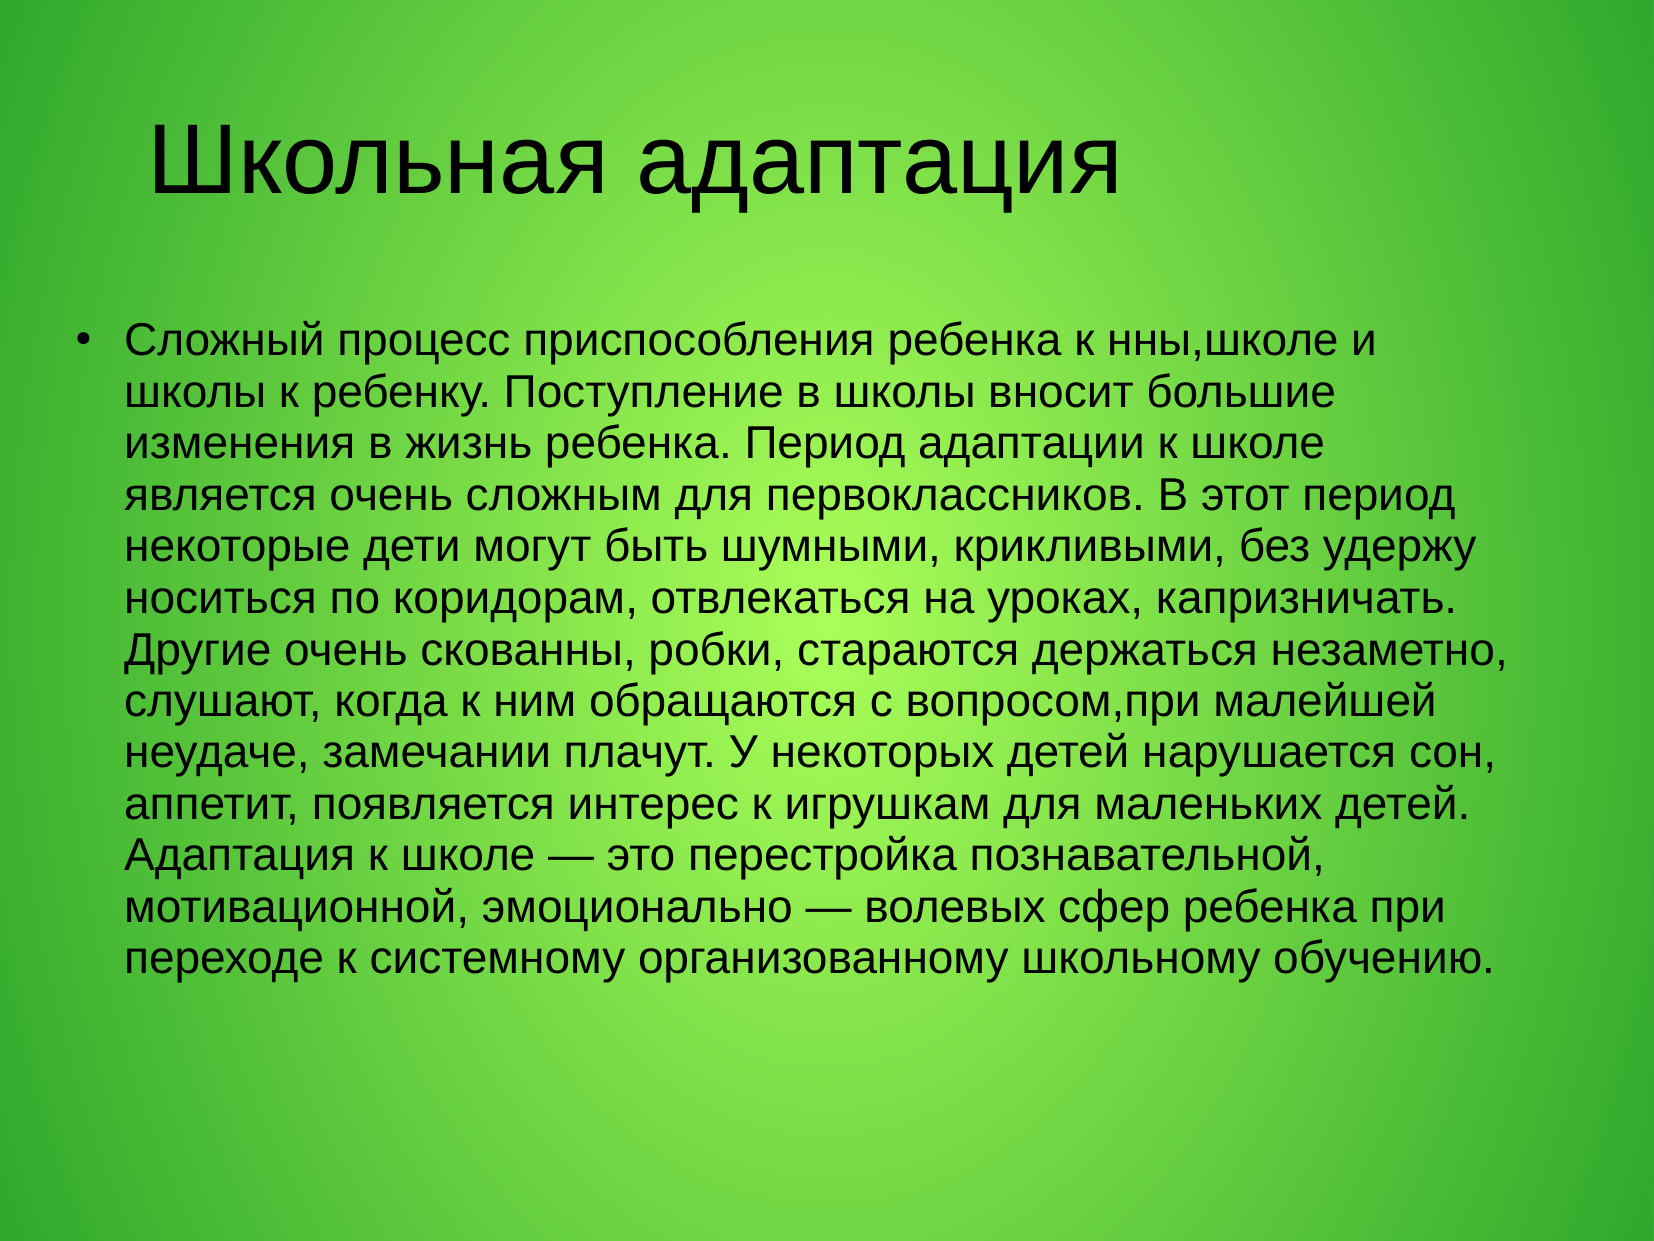

# Школьная адаптация
Сложный процесс приспособления ребенка к нны,школе и школы к ребенку. Поступление в школы вносит большие изменения в жизнь ребенка. Период адаптации к школе является очень сложным для первоклассников. В этот период некоторые дети могут быть шумными, крикливыми, без удержу носиться по коридорам, отвлекаться на уроках, капризничать. Другие очень скованны, робки, стараются держаться незаметно, слушают, когда к ним обращаются с вопросом,при малейшей неудаче, замечании плачут. У некоторых детей нарушается сон, аппетит, появляется интерес к игрушкам для маленьких детей. Адаптация к школе — это перестройка познавательной, мотивационной, эмоционально — волевых сфер ребенка при переходе к системному организованному школьному обучению.